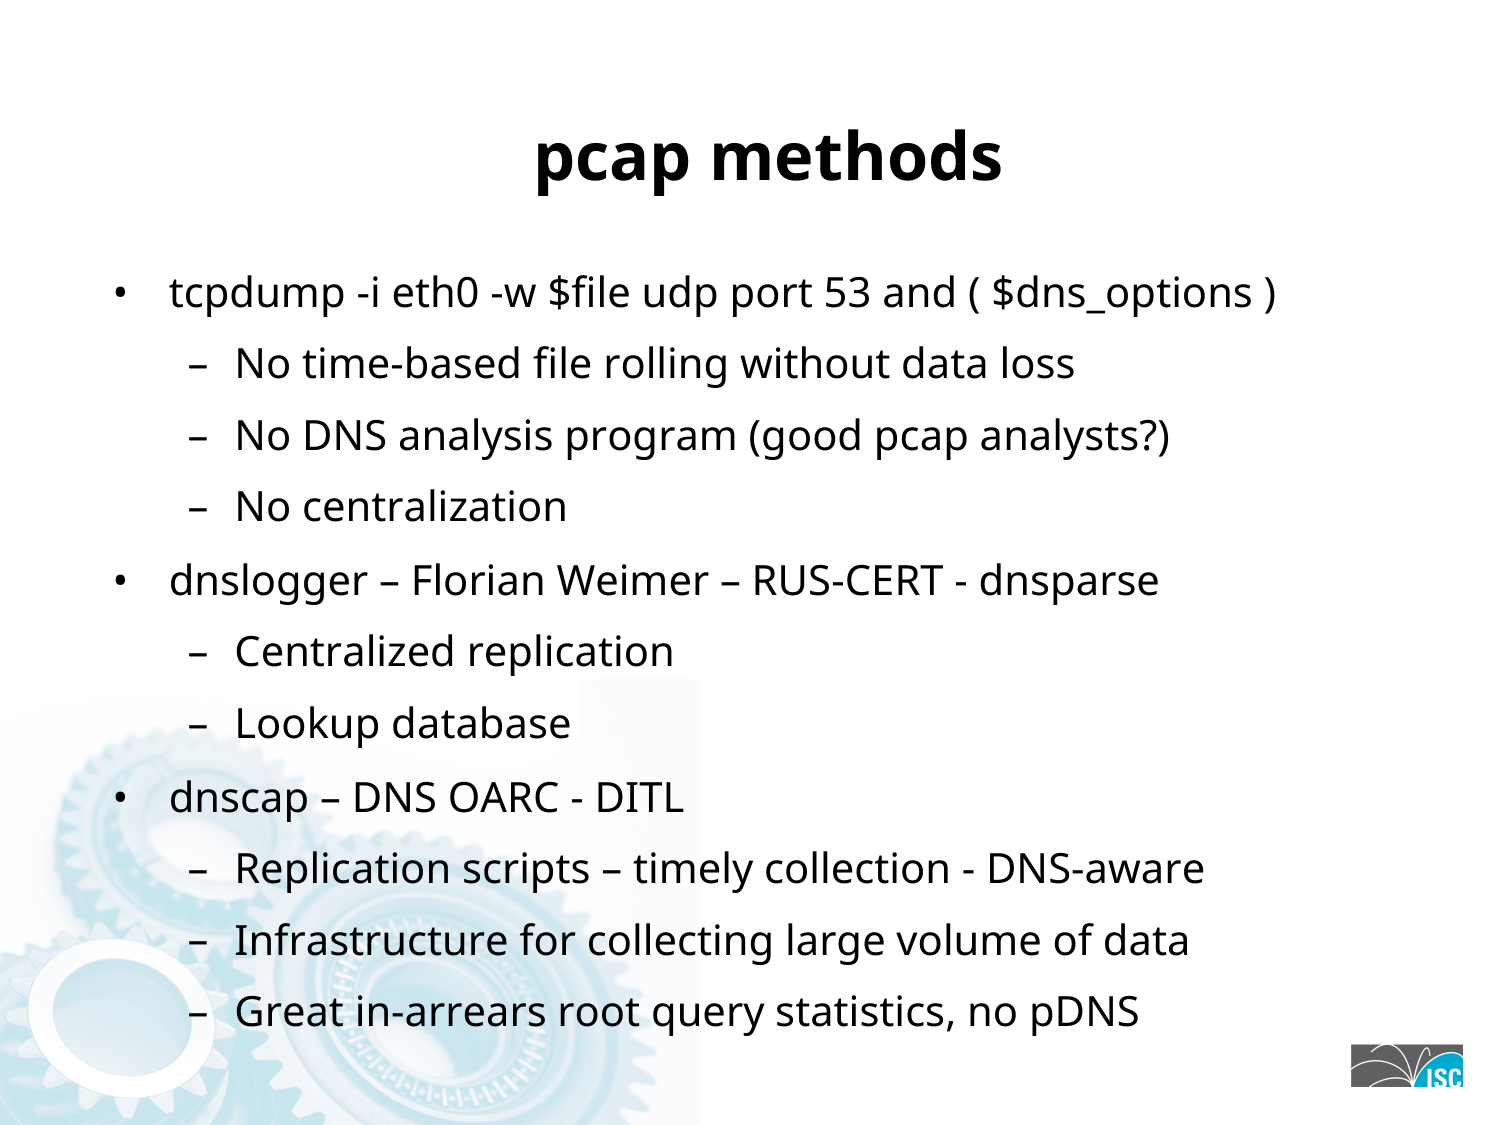

# pcap methods
tcpdump -i eth0 -w $file udp port 53 and ( $dns_options )
No time-based file rolling without data loss
No DNS analysis program (good pcap analysts?)
No centralization
dnslogger – Florian Weimer – RUS-CERT - dnsparse
Centralized replication
Lookup database
dnscap – DNS OARC - DITL
Replication scripts – timely collection - DNS-aware
Infrastructure for collecting large volume of data
Great in-arrears root query statistics, no pDNS